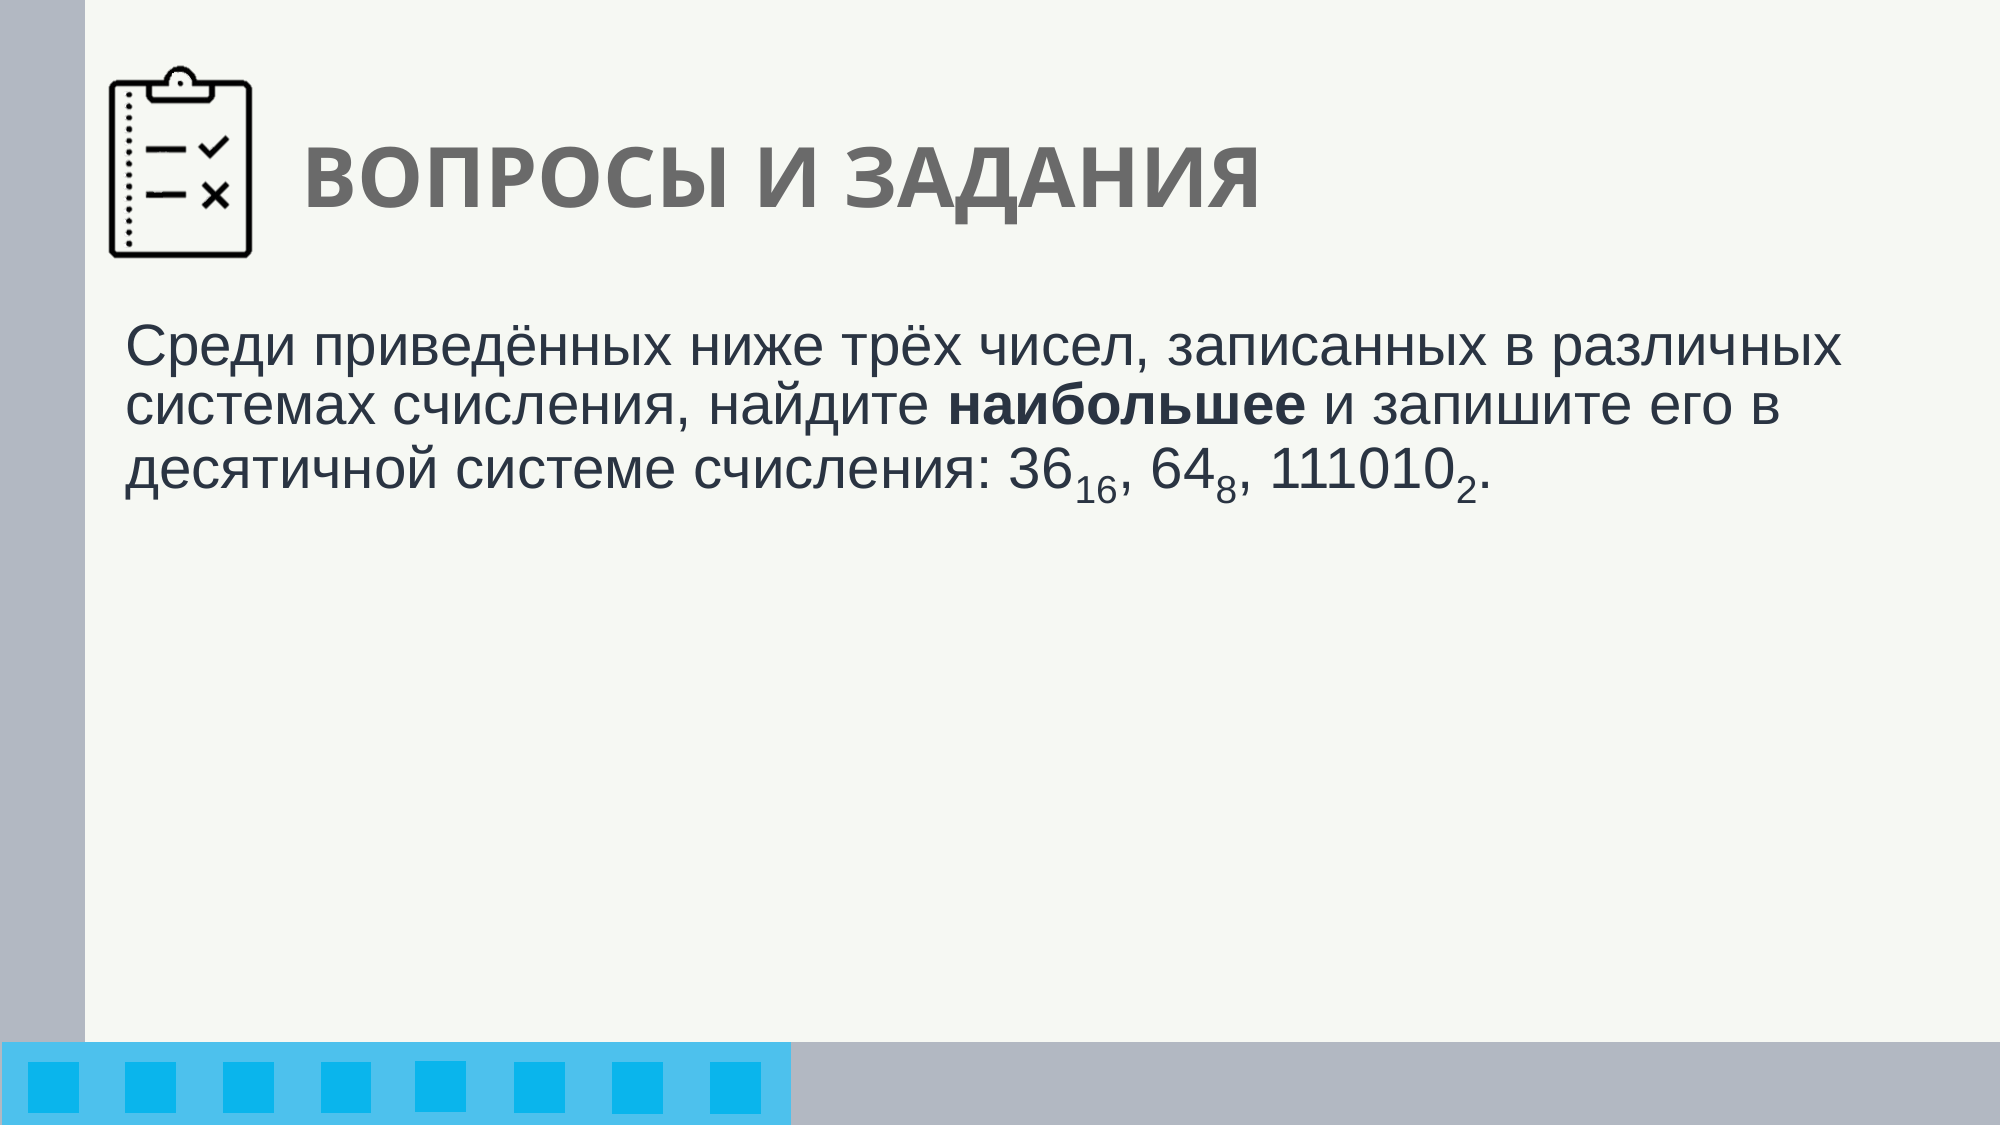

# ВОПРОСЫ И ЗАДАНИЯ
Среди приведённых ниже трёх чисел, записанных в различ­ных системах счисления, найдите наибольшее и запишите его в десятичной системе счисления: 3616, 648, 1110102.